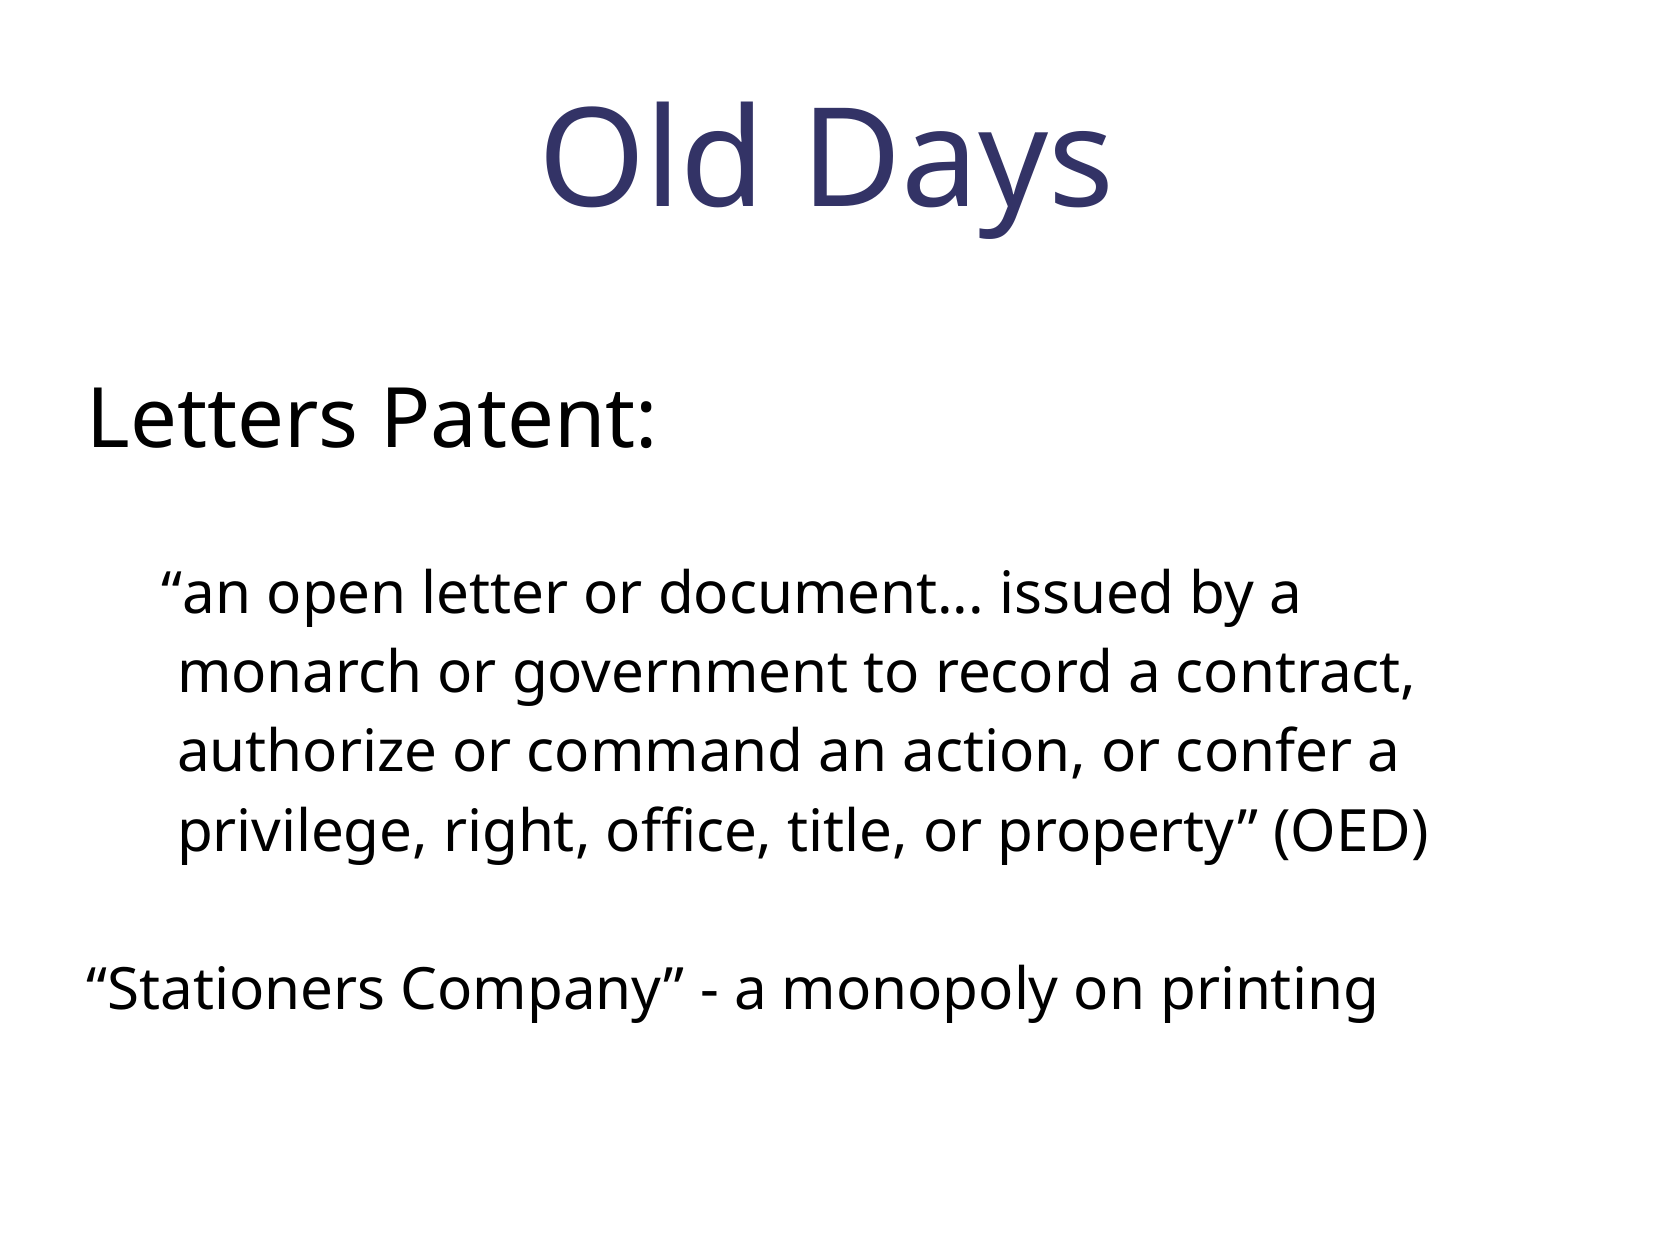

# Old Days
Letters Patent:
	“an open letter or document... issued by a
	 monarch or government to record a contract,
	 authorize or command an action, or confer a
	 privilege, right, office, title, or property” (OED)
“Stationers Company” - a monopoly on printing